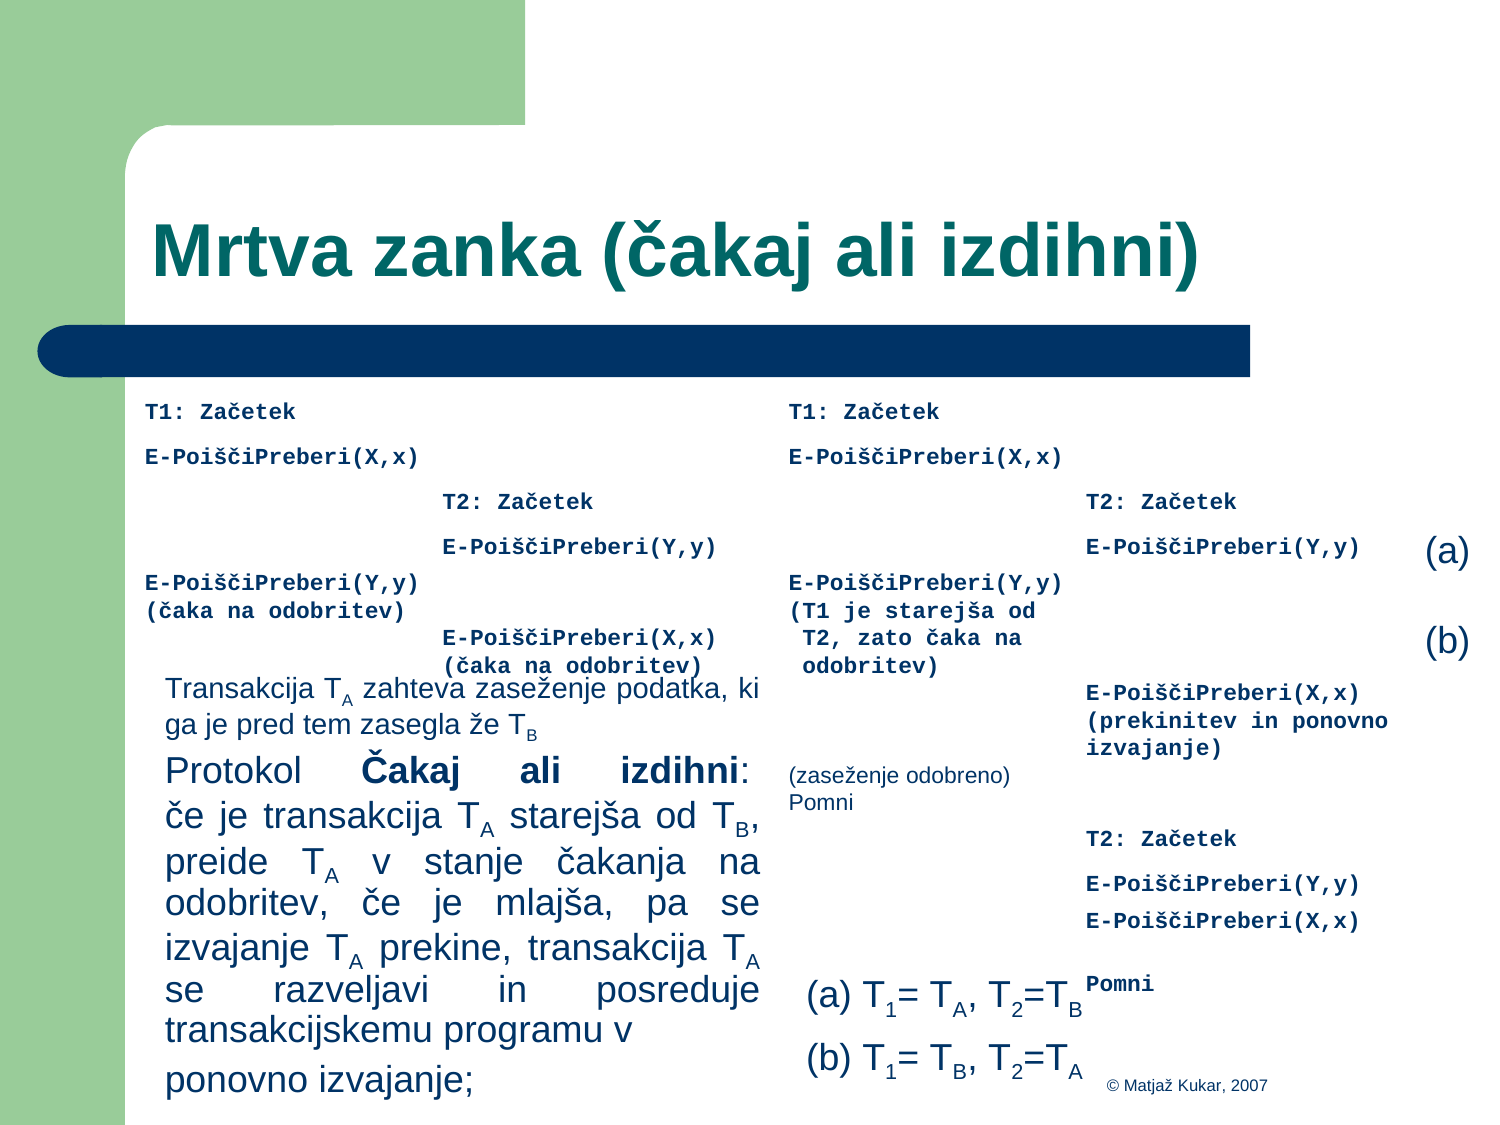

# Mrtva zanka (čakaj ali izdihni)
| T1: Začetek | |
| --- | --- |
| E-PoiščiPreberi(X,x) | |
| | T2: Začetek |
| | E-PoiščiPreberi(Y,y) |
| E-PoiščiPreberi(Y,y) (čaka na odobritev) | |
| | E-PoiščiPreberi(X,x) (čaka na odobritev) |
| T1: Začetek | |
| --- | --- |
| E-PoiščiPreberi(X,x) | |
| | T2: Začetek |
| | E-PoiščiPreberi(Y,y) |
| E-PoiščiPreberi(Y,y) (T1 je starejša od T2, zato čaka na odobritev) | |
| | E-PoiščiPreberi(X,x) (prekinitev in ponovno izvajanje) |
| (zaseženje odobreno) Pomni | |
| | T2: Začetek |
| | E-PoiščiPreberi(Y,y) |
| | E-PoiščiPreberi(X,x) |
| | Pomni |
(a)
(b)
Transakcija TA zahteva zaseženje podatka, ki ga je pred tem zasegla že TB
Protokol Čakaj ali izdihni:
če je transakcija TA starejša od TB, preide TA v stanje čakanja na odobritev, če je mlajša, pa se izvajanje TA prekine, transakcija TA se razveljavi in posreduje transakcijskemu programu v
ponovno izvajanje;
(a) T1= TA, T2=TB
(b) T1= TB, T2=TA
© Matjaž Kukar, 2007